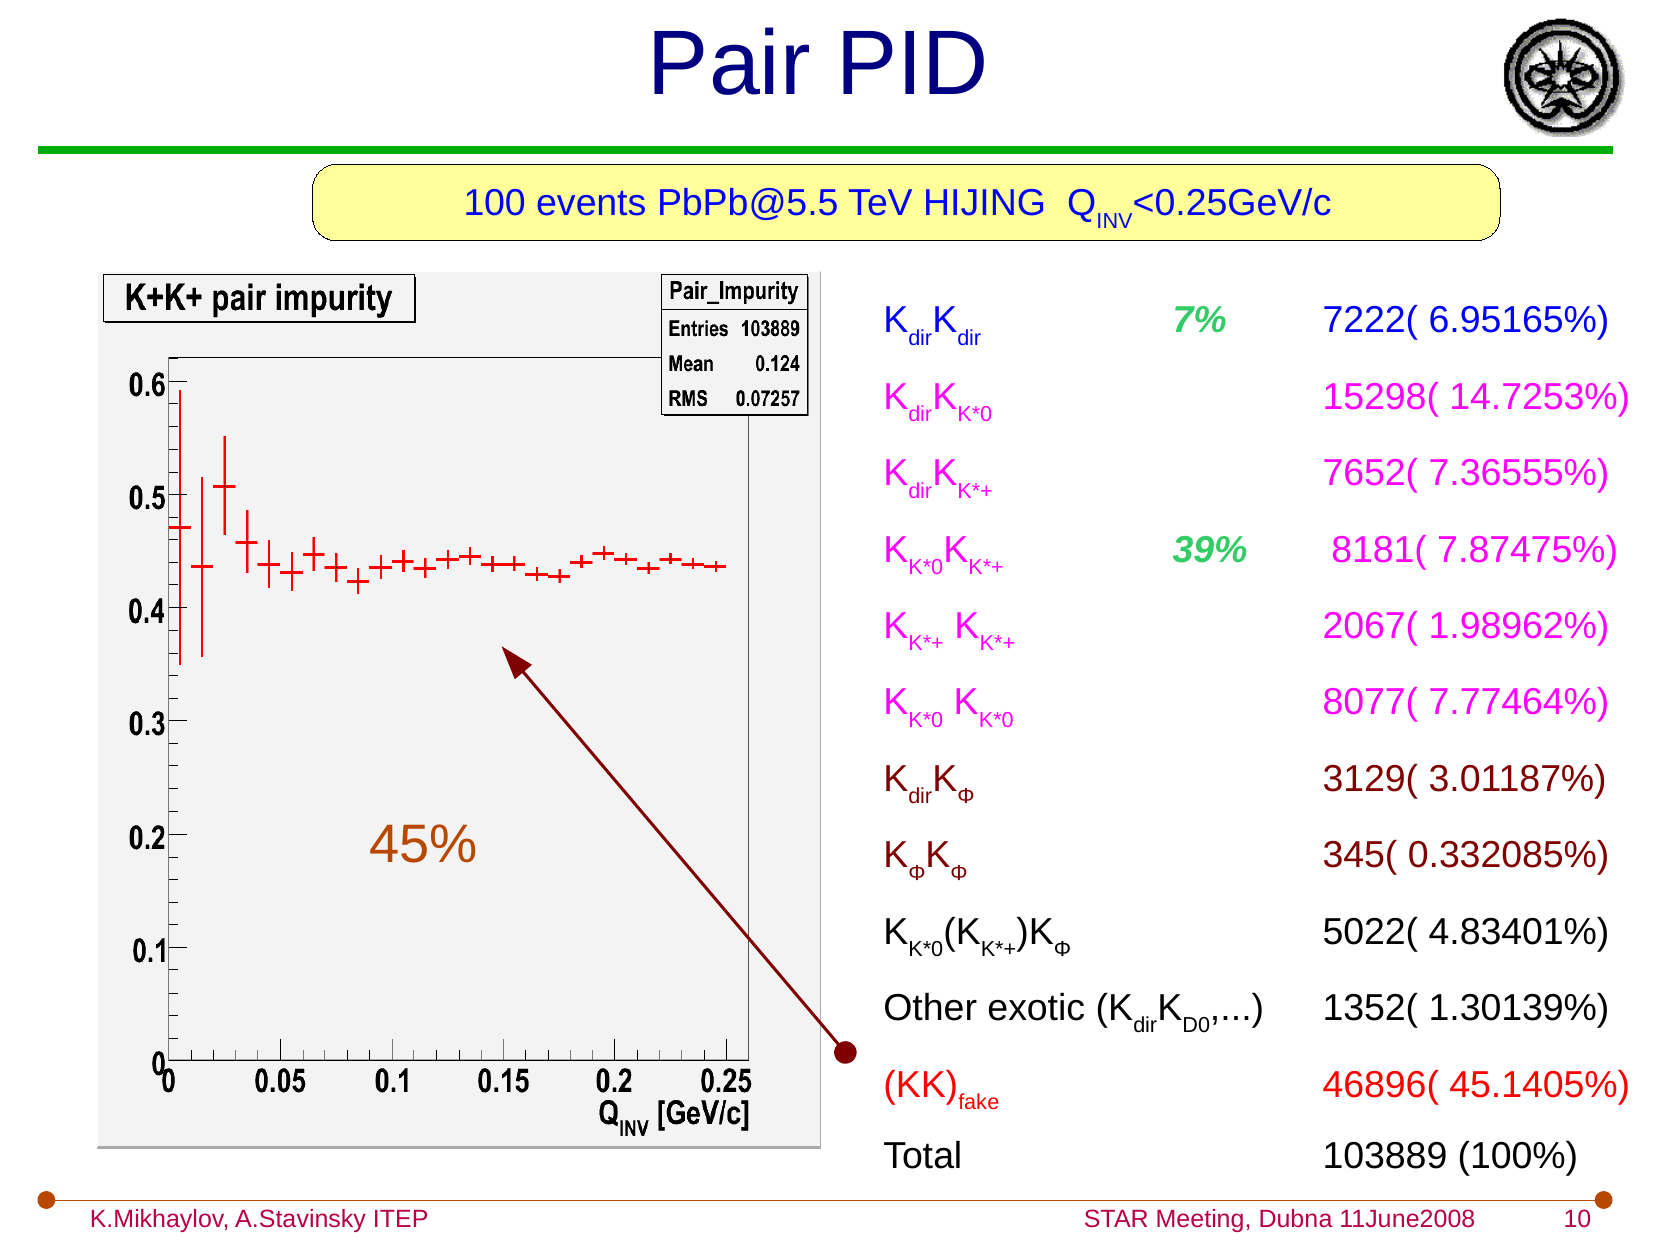

# Pair PID
100 events PbPb@5.5 TeV HIJING QINV<0.25GeV/c
 KdirKdir 		7%		7222( 6.95165%)
 KdirKK*0 				15298( 14.7253%)
 KdirKK*+ 				7652( 7.36555%)
 KK*0KK*+ 		39%	 8181( 7.87475%)
 KK*+ KK*+ 				2067( 1.98962%)
 KK*0 KK*0 				8077( 7.77464%)
 KdirKΦ 				3129( 3.01187%)
 KΦKΦ 				345( 0.332085%)
 KK*0(KK*+)KΦ 			5022( 4.83401%)
 Other exotic (KdirKD0,...) 	1352( 1.30139%)
 (KK)fake 				46896( 45.1405%)
 Total 					103889 (100%)
45%
K.Mikhaylov, A.Stavinsky ITEP STAR Meeting, Dubna 11June2008